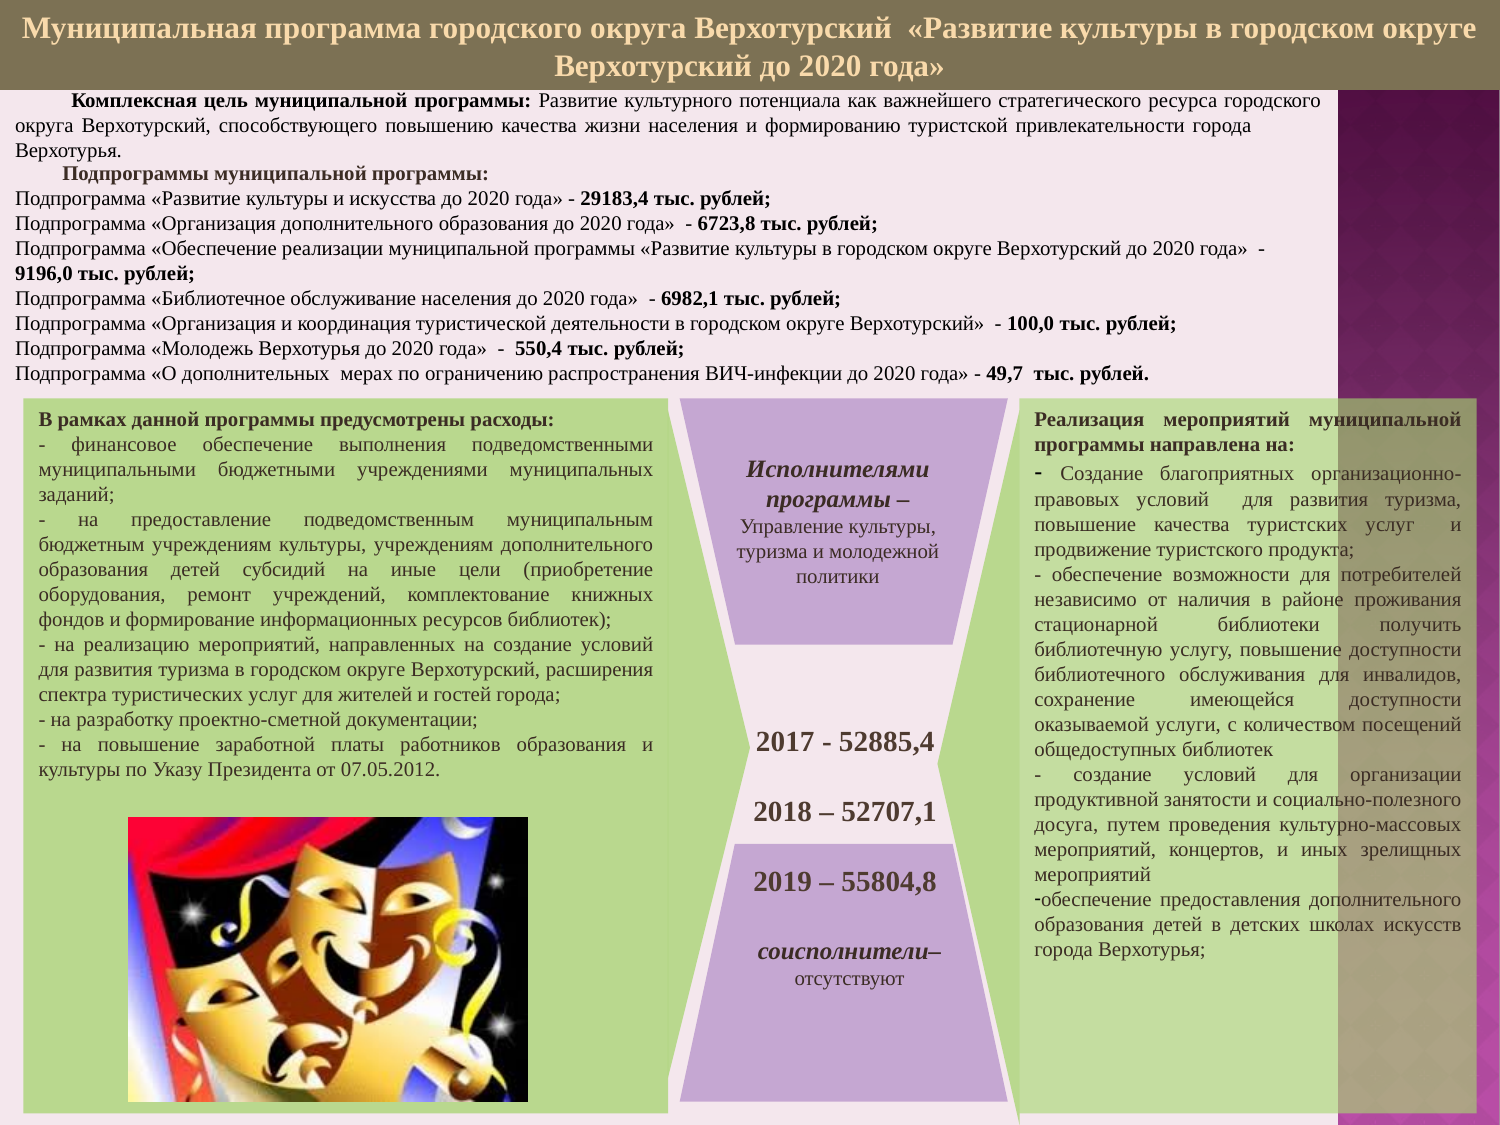

Муниципальная программа городского округа Верхотурский «Развитие культуры в городском округе Верхотурский до 2020 года»
Комплексная цель муниципальной программы: Развитие культурного потенциала как важнейшего стратегического ресурса городского округа Верхотурский, способствующего повышению качества жизни населения и формированию туристской привлекательности города Верхотурья.
 Подпрограммы муниципальной программы:
Подпрограмма «Развитие культуры и искусства до 2020 года» - 29183,4 тыс. рублей;
Подпрограмма «Организация дополнительного образования до 2020 года» - 6723,8 тыс. рублей;
Подпрограмма «Обеспечение реализации муниципальной программы «Развитие культуры в городском округе Верхотурский до 2020 года» - 9196,0 тыс. рублей;
Подпрограмма «Библиотечное обслуживание населения до 2020 года» - 6982,1 тыс. рублей;
Подпрограмма «Организация и координация туристической деятельности в городском округе Верхотурский» - 100,0 тыс. рублей;
Подпрограмма «Молодежь Верхотурья до 2020 года» - 550,4 тыс. рублей;
Подпрограмма «О дополнительных мерах по ограничению распространения ВИЧ-инфекции до 2020 года» - 49,7 тыс. рублей.
В рамках данной программы предусмотрены расходы:
- финансовое обеспечение выполнения подведомственными муниципальными бюджетными учреждениями муниципальных заданий;
- на предоставление подведомственным муниципальным бюджетным учреждениям культуры, учреждениям дополнительного образования детей субсидий на иные цели (приобретение оборудования, ремонт учреждений, комплектование книжных фондов и формирование информационных ресурсов библиотек);
- на реализацию мероприятий, направленных на создание условий для развития туризма в городском округе Верхотурский, расширения спектра туристических услуг для жителей и гостей города;
- на разработку проектно-сметной документации;
- на повышение заработной платы работников образования и культуры по Указу Президента от 07.05.2012.
Реализация мероприятий муниципальной программы направлена на:
- Создание благоприятных организационно-правовых условий для развития туризма, повышение качества туристских услуг и продвижение туристского продукта;
- обеспечение возможности для потребителей независимо от наличия в районе проживания стационарной библиотеки получить библиотечную услугу, повышение доступности библиотечного обслуживания для инвалидов, сохранение имеющейся доступности оказываемой услуги, с количеством посещений общедоступных библиотек
- создание условий для организации продуктивной занятости и социально-полезного досуга, путем проведения культурно-массовых мероприятий, концертов, и иных зрелищных мероприятий
обеспечение предоставления дополнительного образования детей в детских школах искусств города Верхотурья;
Исполнителями программы –
Управление культуры,
туризма и молодежной
политики
2017 - 52885,4
2018 – 52707,1
2019 – 55804,8
соисполнители–
отсутствуют